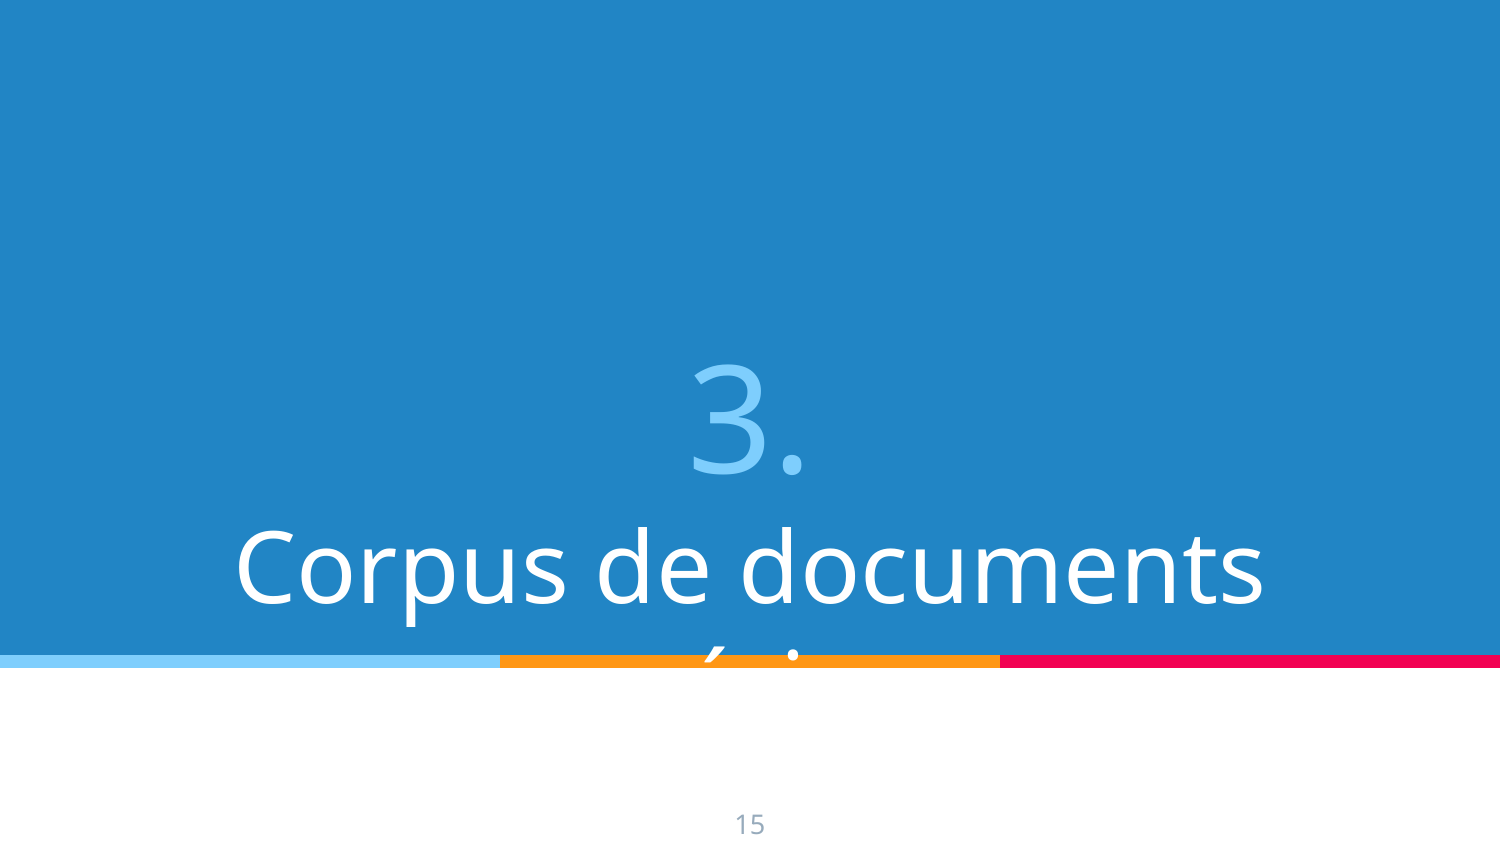

# 3.
Corpus de documents numériques
12